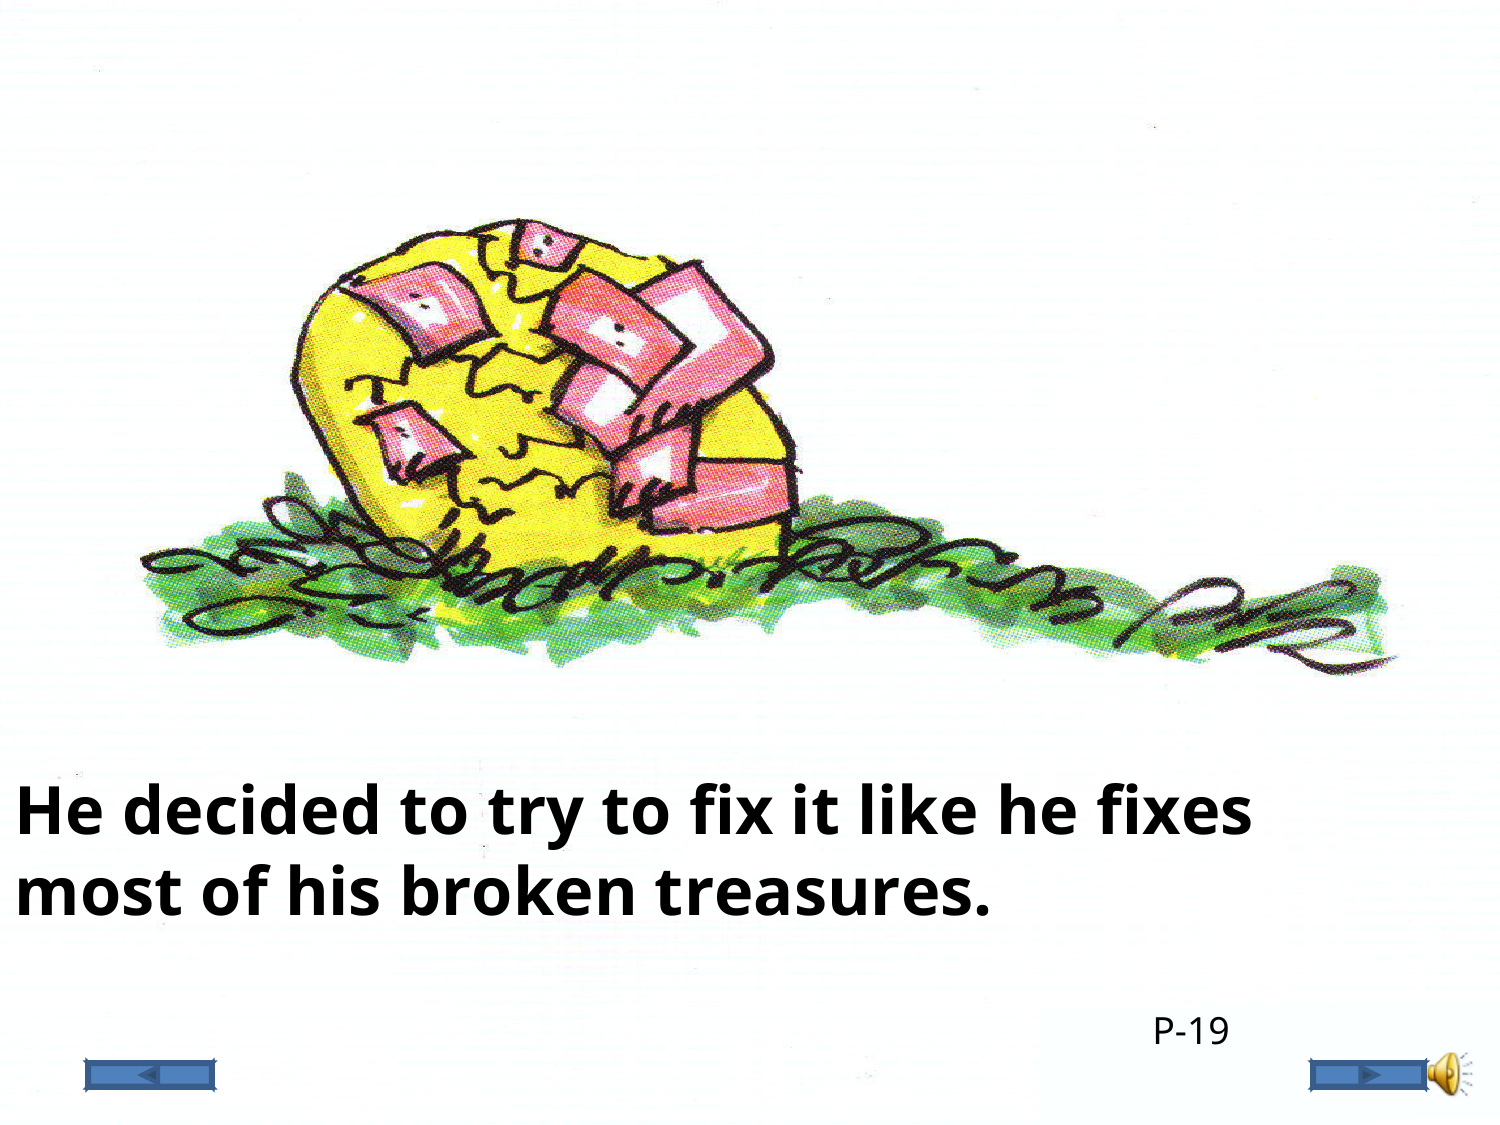

He decided to try to fix it like he fixes most of his broken treasures.
P-19